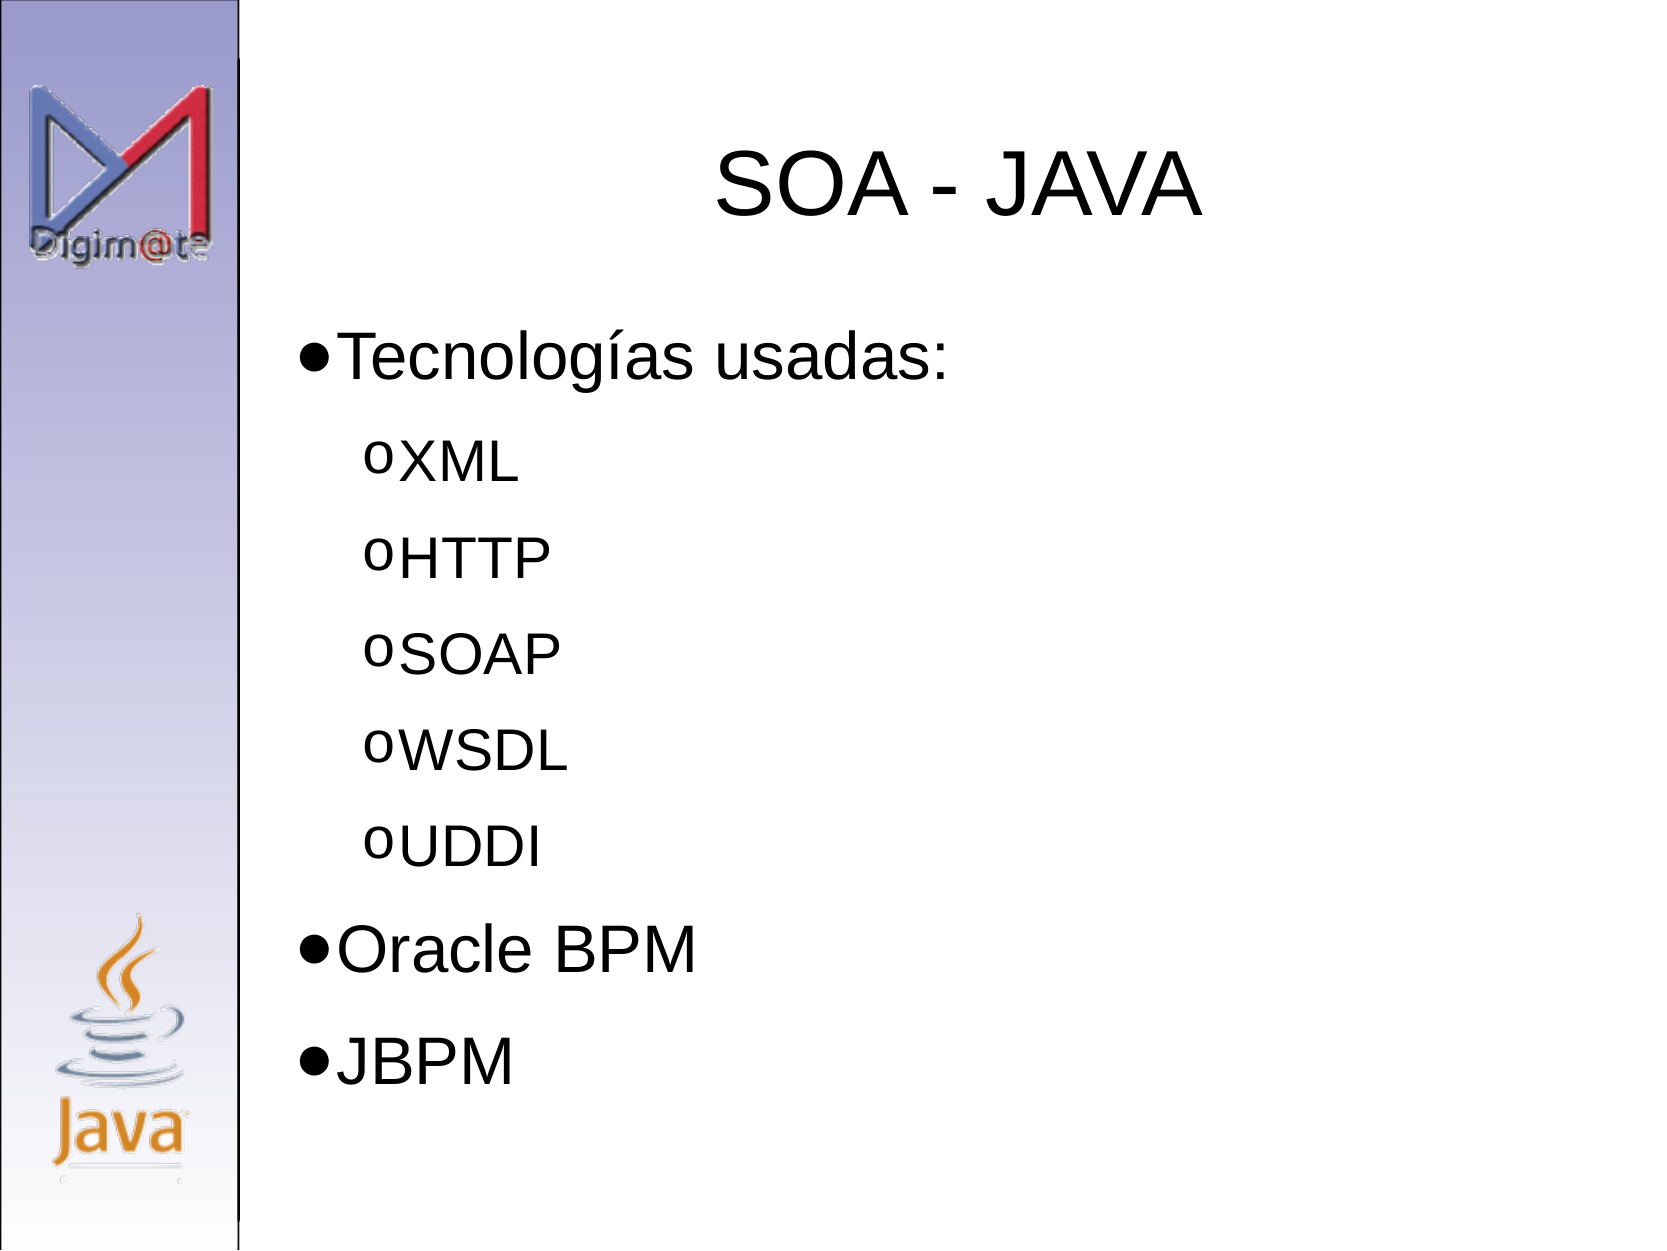

# SOA - JAVA
Tecnologías usadas:
XML
HTTP
SOAP
WSDL
UDDI
Oracle BPM
JBPM